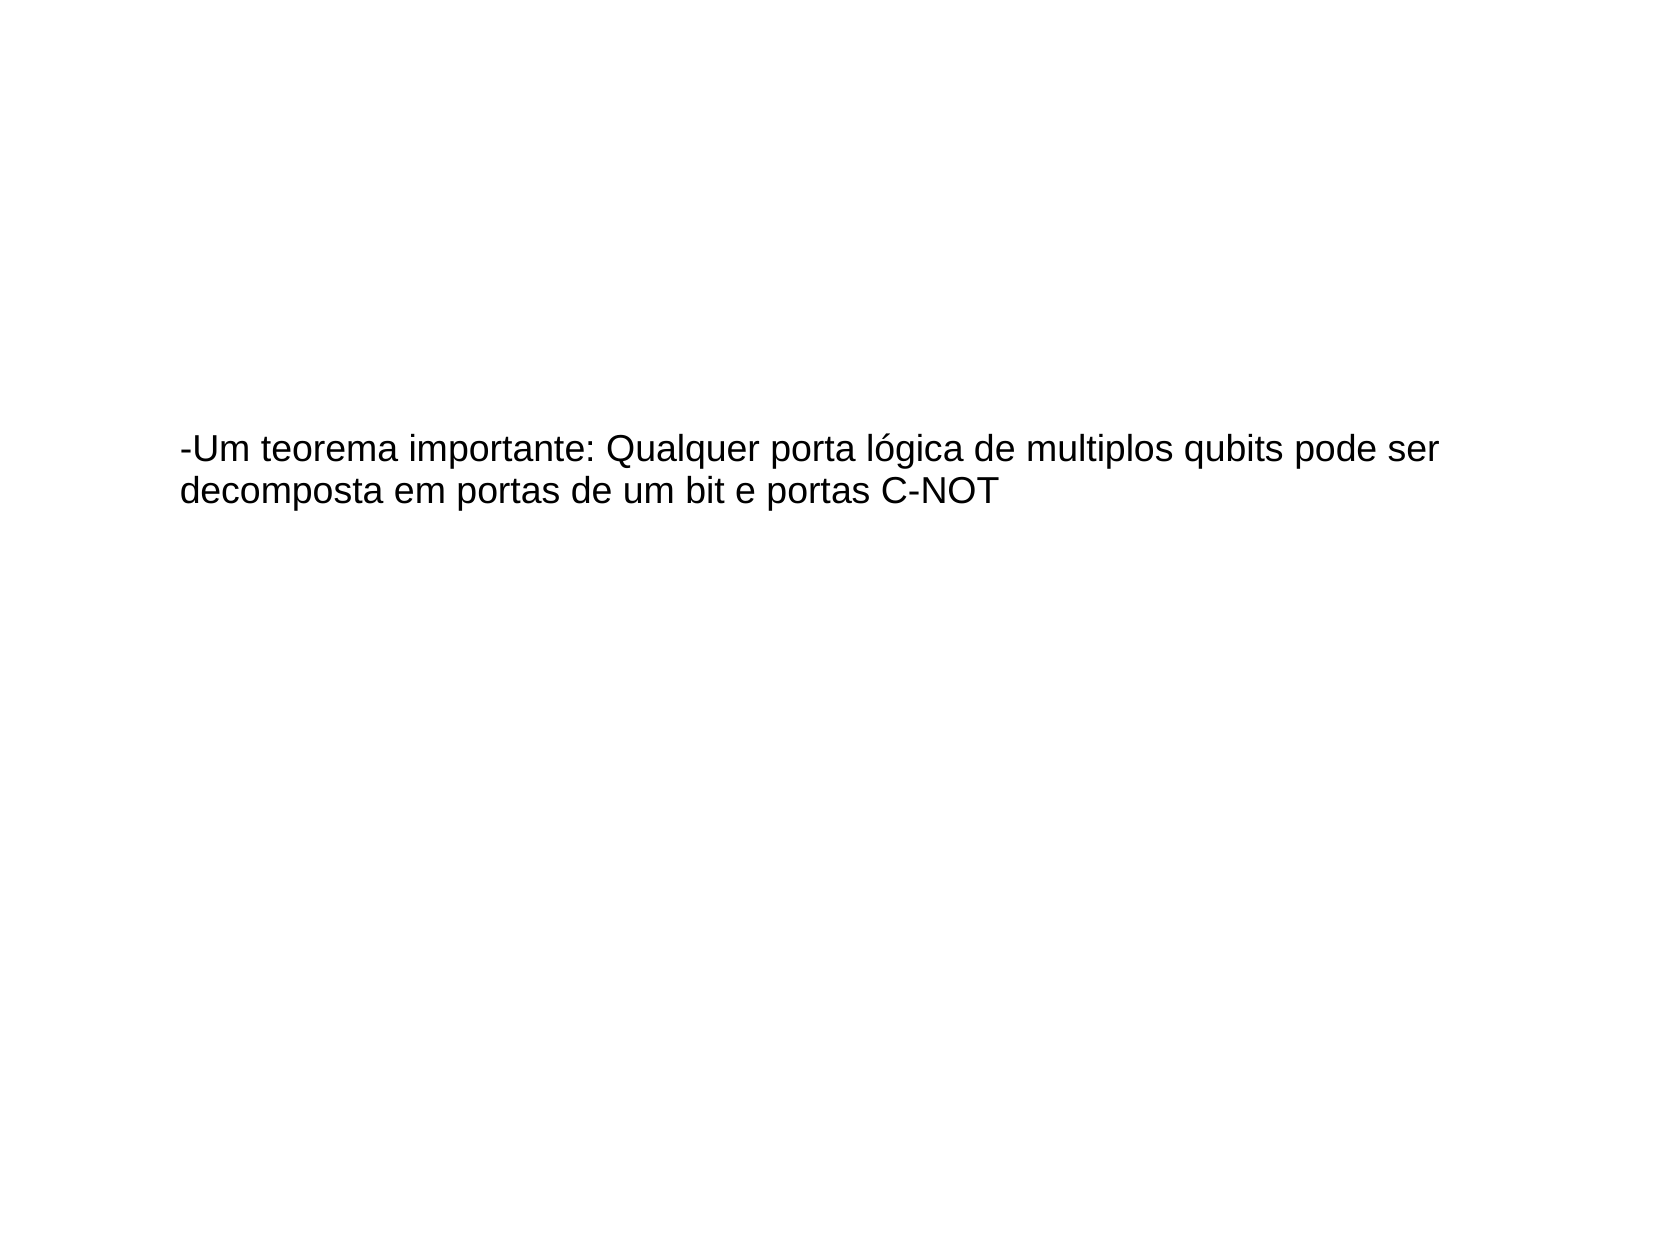

-Um teorema importante: Qualquer porta lógica de multiplos qubits pode ser decomposta em portas de um bit e portas C-NOT